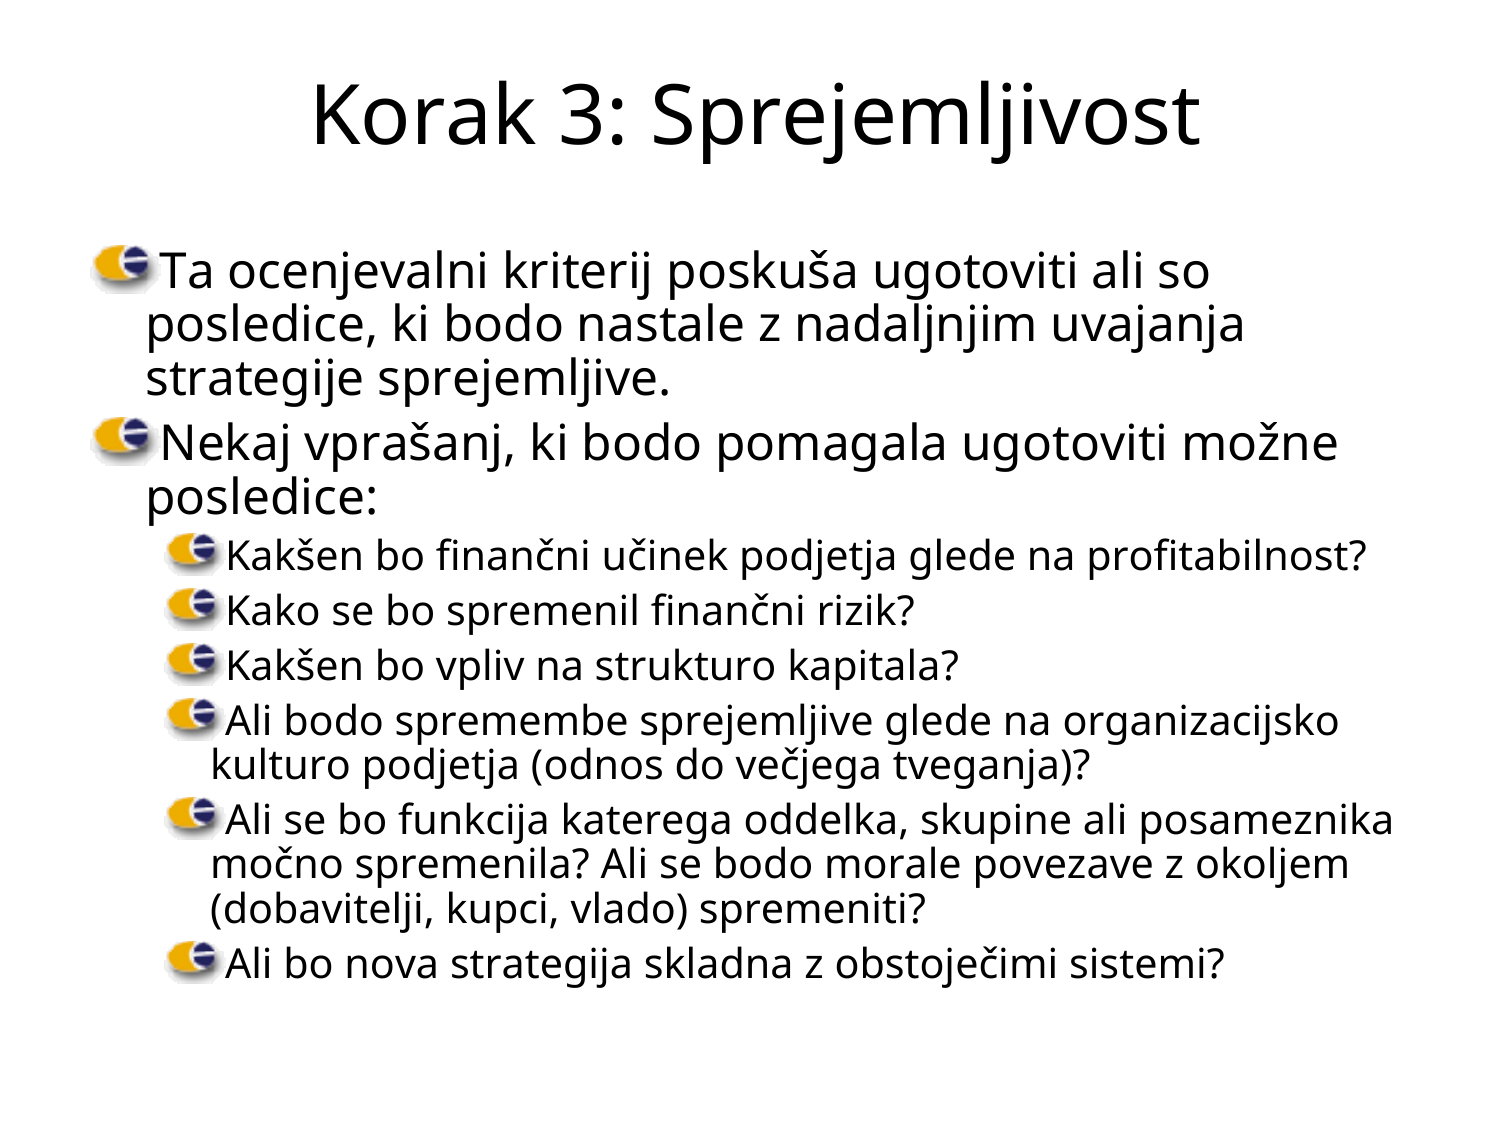

# Korak 3: Sprejemljivost
Ta ocenjevalni kriterij poskuša ugotoviti ali so posledice, ki bodo nastale z nadaljnjim uvajanja strategije sprejemljive.
Nekaj vprašanj, ki bodo pomagala ugotoviti možne posledice:
Kakšen bo finančni učinek podjetja glede na profitabilnost?
Kako se bo spremenil finančni rizik?
Kakšen bo vpliv na strukturo kapitala?
Ali bodo spremembe sprejemljive glede na organizacijsko kulturo podjetja (odnos do večjega tveganja)?
Ali se bo funkcija katerega oddelka, skupine ali posameznika močno spremenila? Ali se bodo morale povezave z okoljem (dobavitelji, kupci, vlado) spremeniti?
Ali bo nova strategija skladna z obstoječimi sistemi?